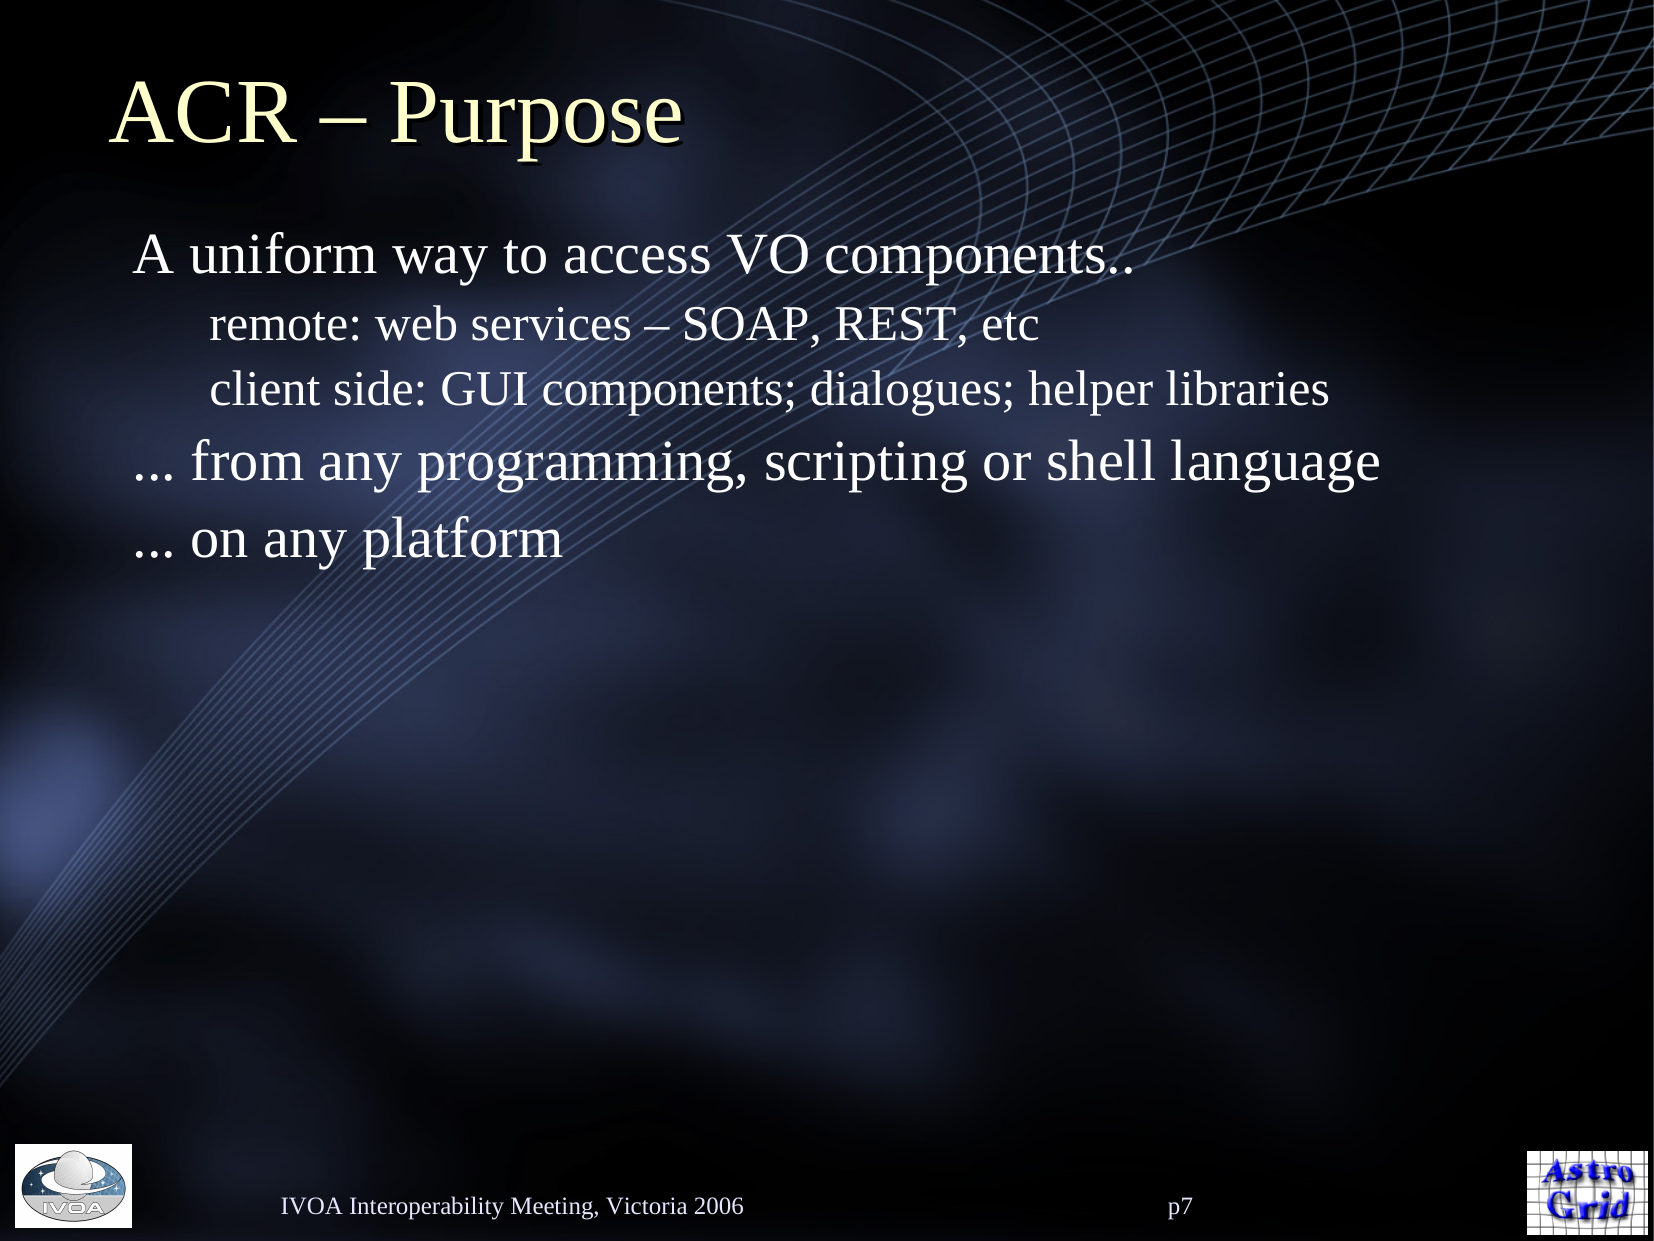

# ACR – Purpose
A uniform way to access VO components..
remote: web services – SOAP, REST, etc
client side: GUI components; dialogues; helper libraries
... from any programming, scripting or shell language
... on any platform